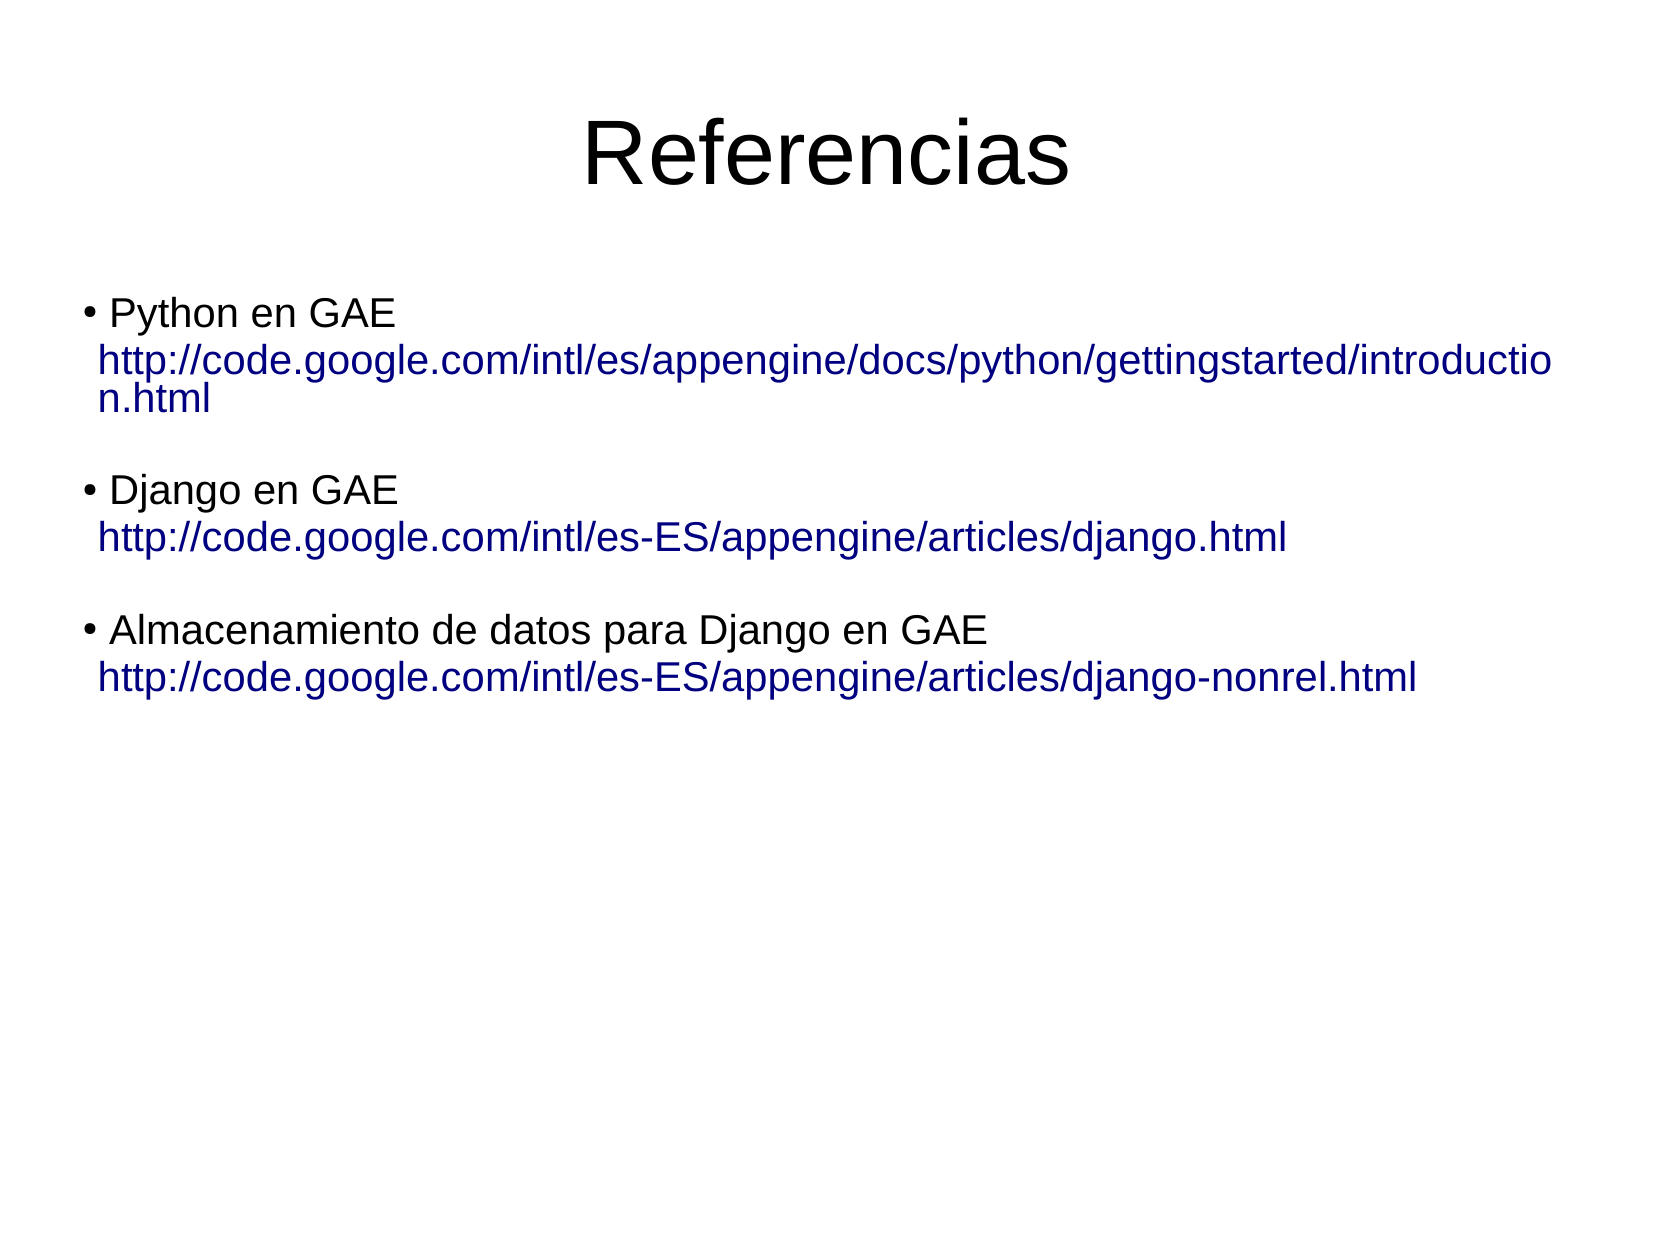

# Referencias
 Python en GAE
http://code.google.com/intl/es/appengine/docs/python/gettingstarted/introduction.html
 Django en GAE
http://code.google.com/intl/es-ES/appengine/articles/django.html
 Almacenamiento de datos para Django en GAE
http://code.google.com/intl/es-ES/appengine/articles/django-nonrel.html